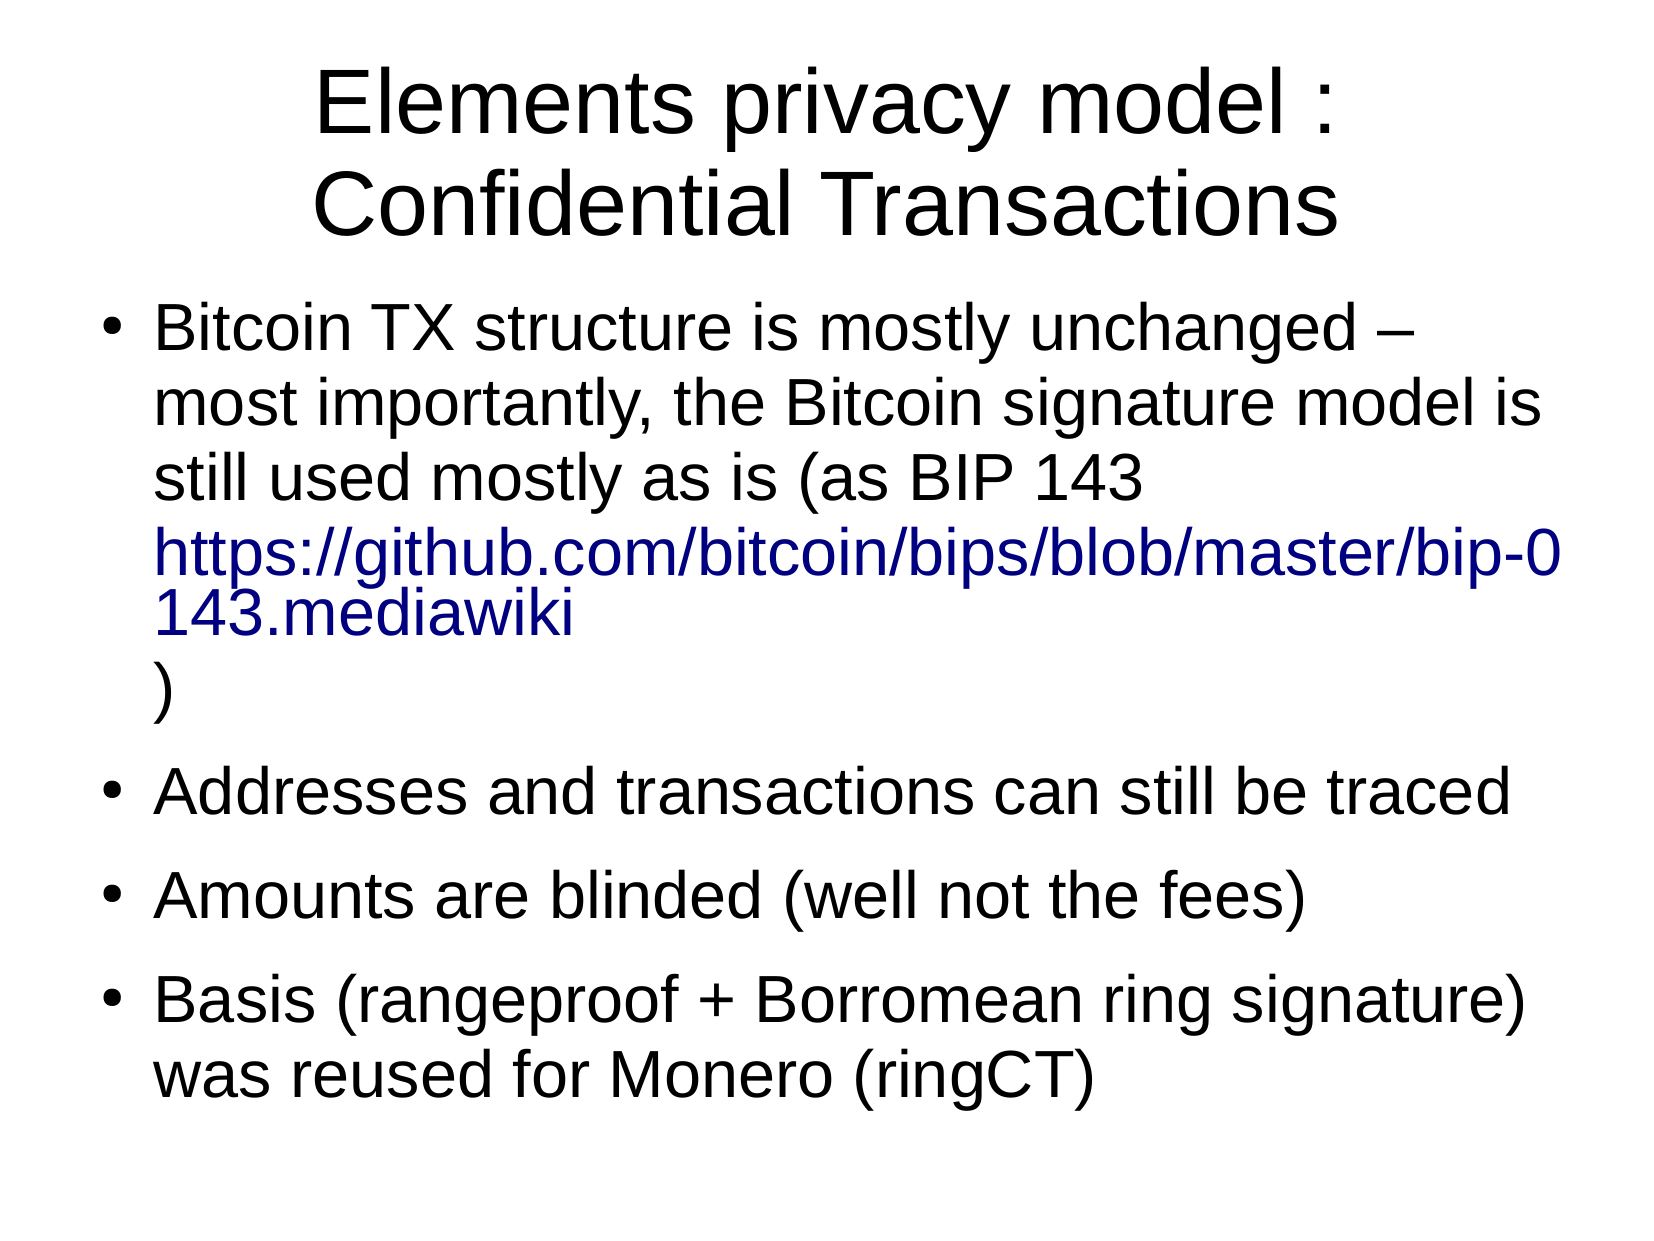

# Elements privacy model : Confidential Transactions
Bitcoin TX structure is mostly unchanged – most importantly, the Bitcoin signature model is still used mostly as is (as BIP 143 https://github.com/bitcoin/bips/blob/master/bip-0143.mediawiki)
Addresses and transactions can still be traced
Amounts are blinded (well not the fees)
Basis (rangeproof + Borromean ring signature) was reused for Monero (ringCT)